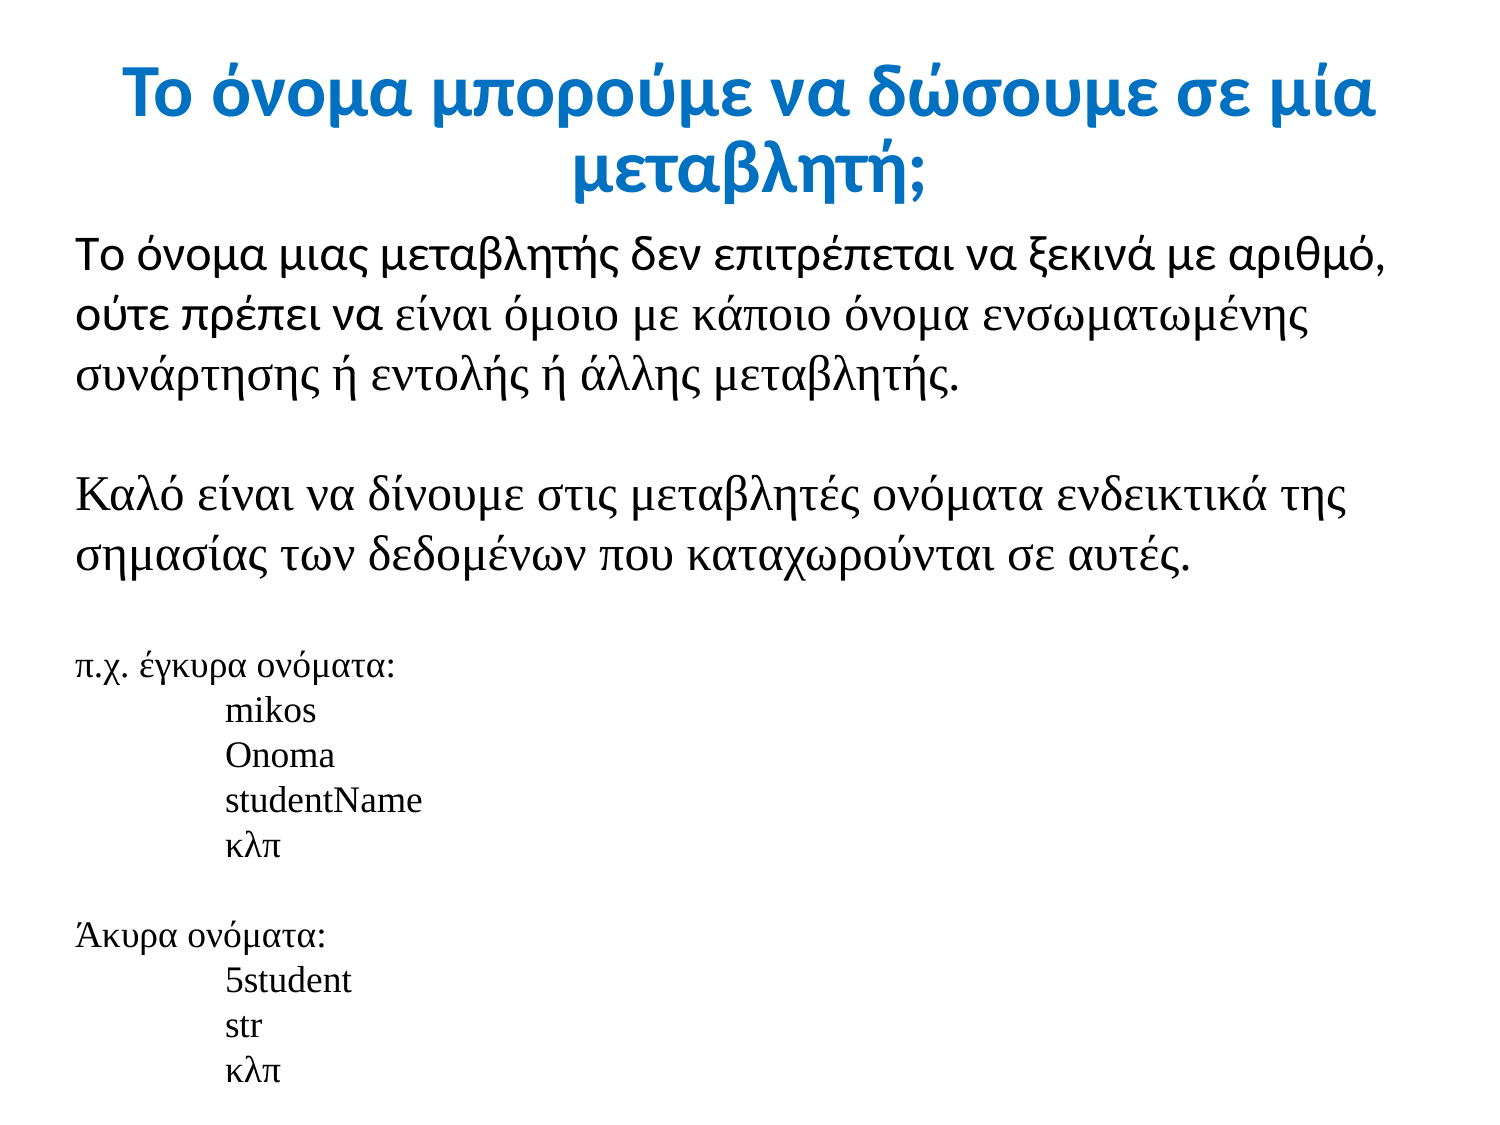

# Το όνομα μπορούμε να δώσουμε σε μία μεταβλητή;
Tο όνομα μιας μεταβλητής δεν επιτρέπεται να ξεκινά με αριθμό, ούτε πρέπει να είναι όμοιο με κάποιο όνομα ενσωματωμένης συνάρτησης ή εντολής ή άλλης μεταβλητής.
Καλό είναι να δίνουμε στις μεταβλητές ονόματα ενδεικτικά της σημασίας των δεδομένων που καταχωρούνται σε αυτές.
π.χ. έγκυρα ονόματα:
	mikos
	Onoma
	studentName
	κλπ
Άκυρα ονόματα:
 	5student
 	str
	κλπ